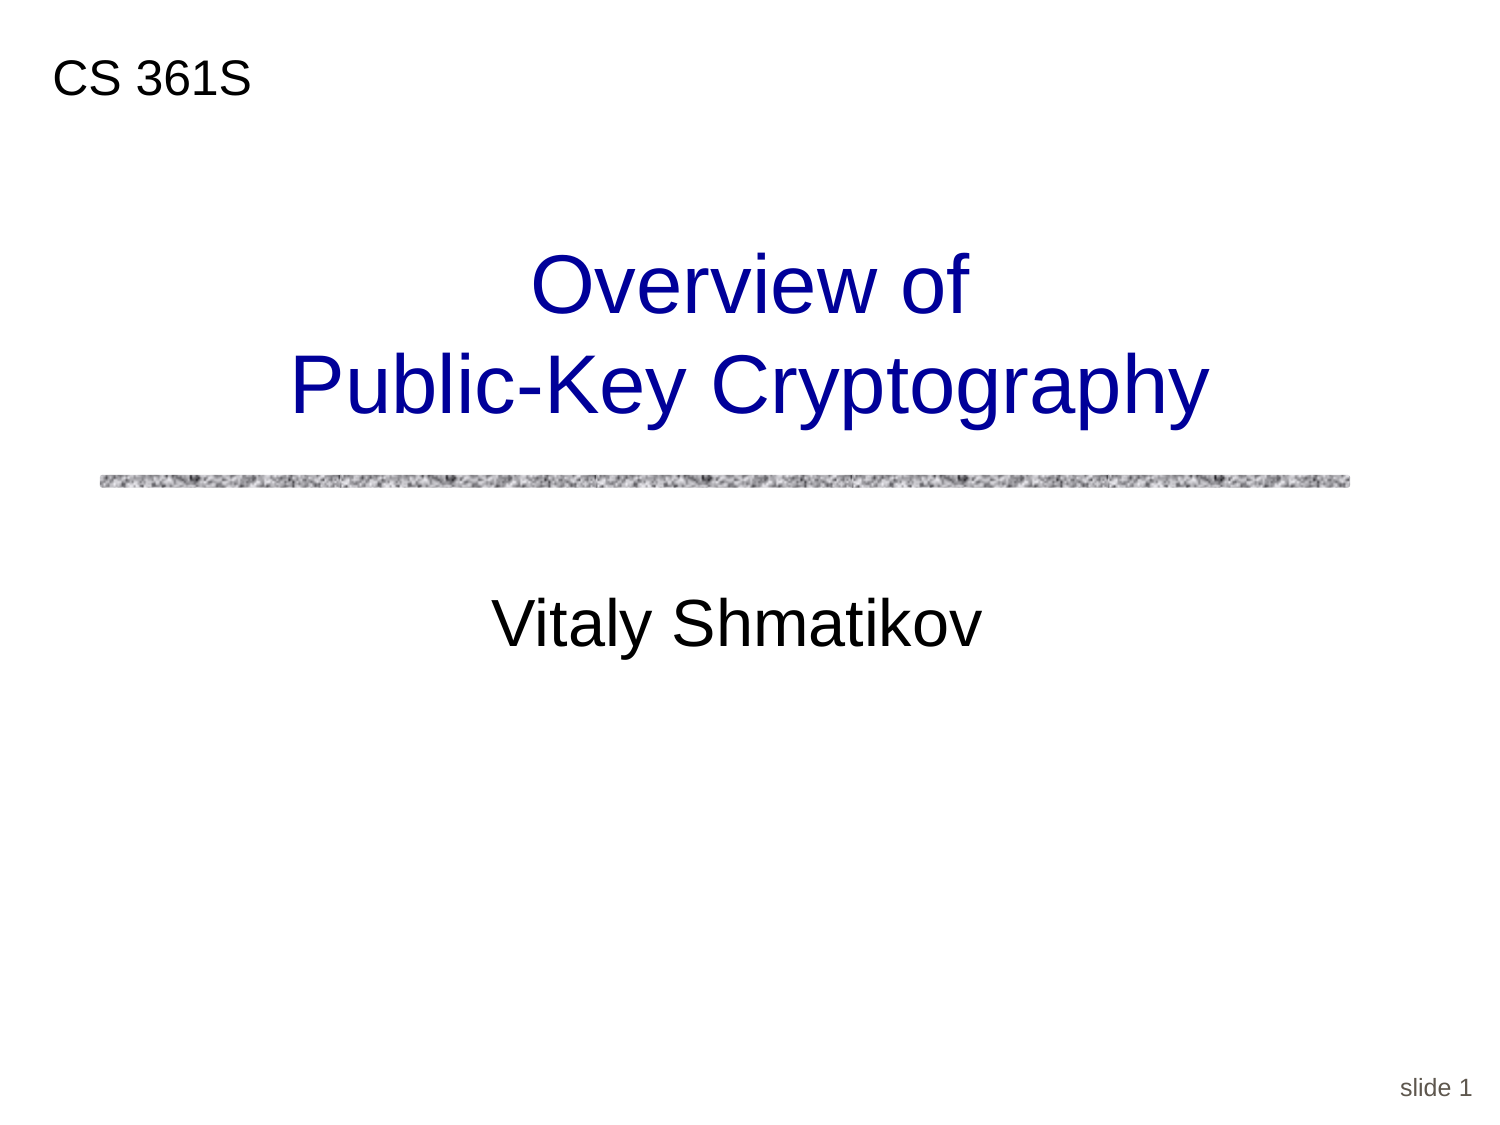

CS 361S
Overview of
Public-Key Cryptography
# Vitaly Shmatikov
slide